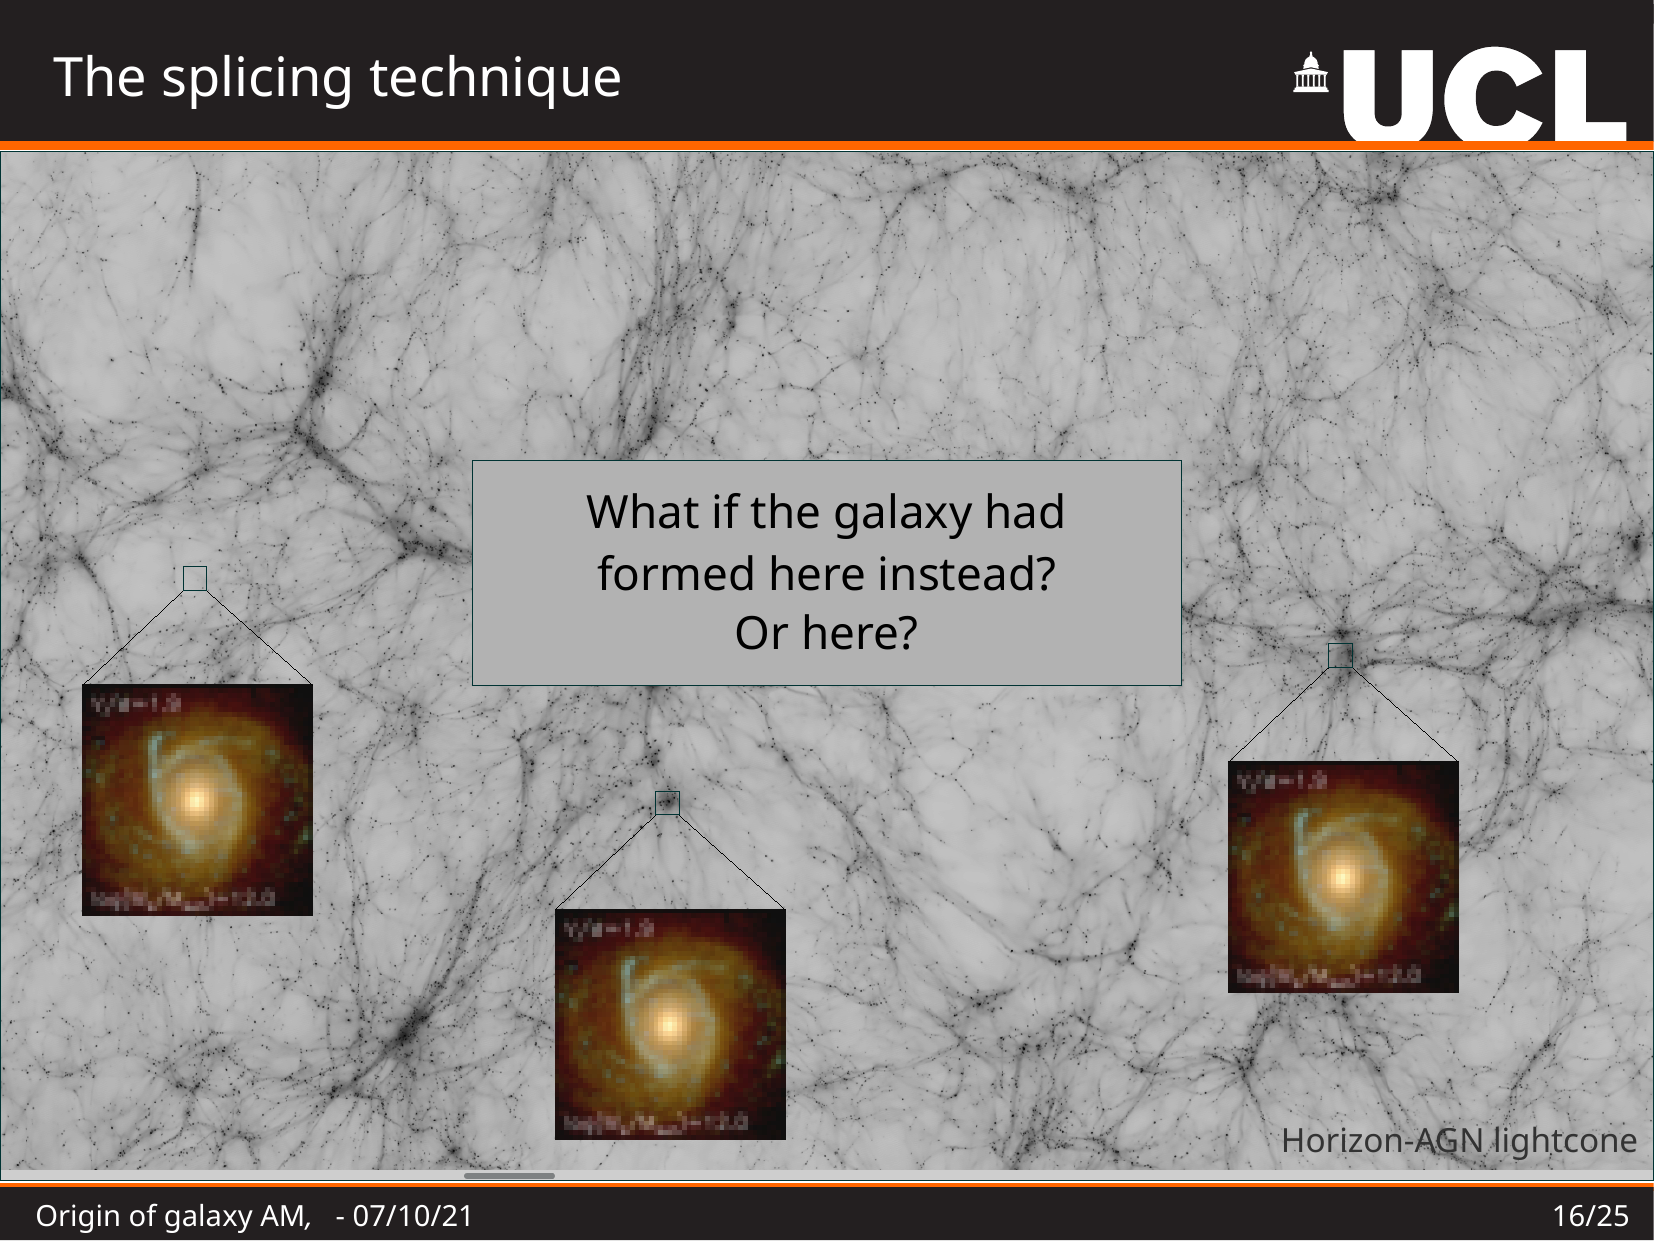

# The splicing technique
What if the galaxy had
formed here instead?
Or here?
Horizon-AGN lightcone
03 September 2021
16